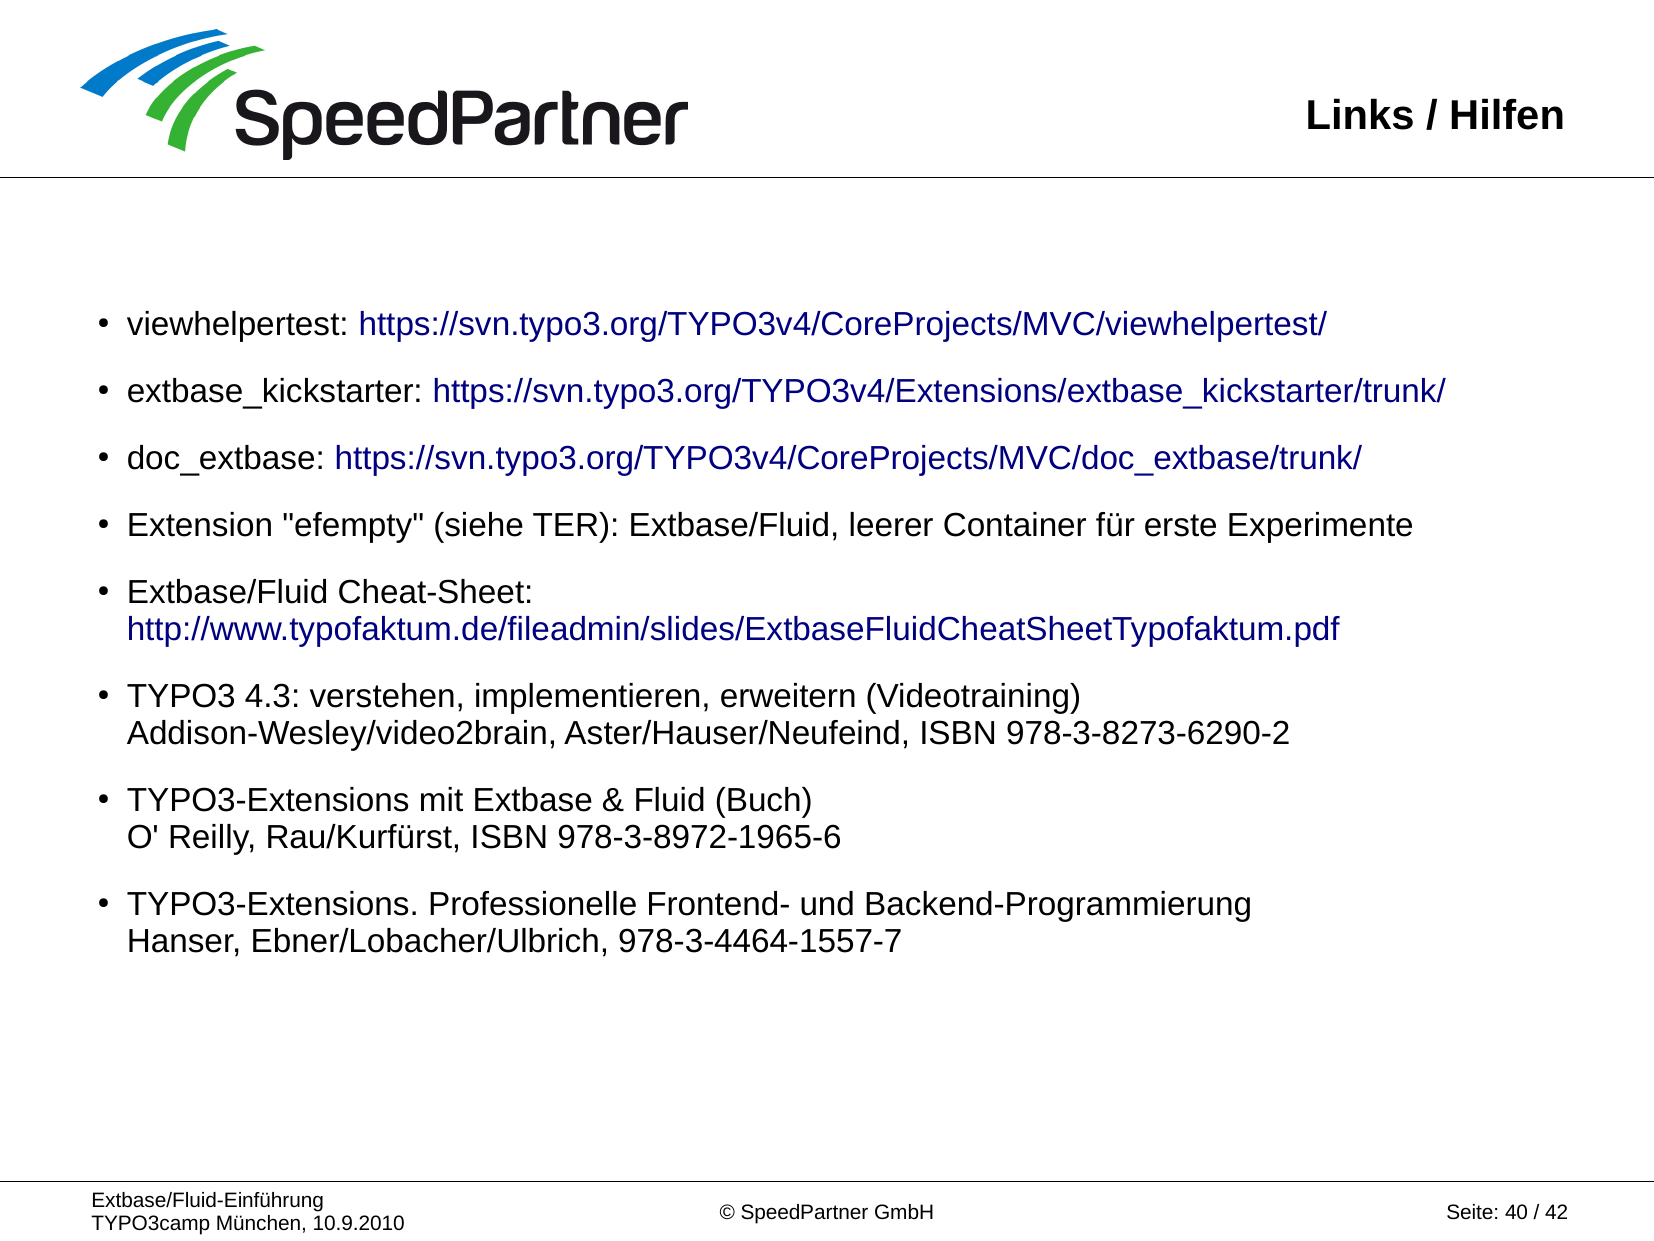

# Links / Hilfen
viewhelpertest: https://svn.typo3.org/TYPO3v4/CoreProjects/MVC/viewhelpertest/
extbase_kickstarter: https://svn.typo3.org/TYPO3v4/Extensions/extbase_kickstarter/trunk/
doc_extbase: https://svn.typo3.org/TYPO3v4/CoreProjects/MVC/doc_extbase/trunk/
Extension "efempty" (siehe TER): Extbase/Fluid, leerer Container für erste Experimente
Extbase/Fluid Cheat-Sheet:
http://www.typofaktum.de/fileadmin/slides/ExtbaseFluidCheatSheetTypofaktum.pdf
TYPO3 4.3: verstehen, implementieren, erweitern (Videotraining)
Addison-Wesley/video2brain, Aster/Hauser/Neufeind, ISBN 978-3-8273-6290-2
TYPO3-Extensions mit Extbase & Fluid (Buch)
O' Reilly, Rau/Kurfürst, ISBN 978-3-8972-1965-6
TYPO3-Extensions. Professionelle Frontend- und Backend-Programmierung
Hanser, Ebner/Lobacher/Ulbrich, 978-3-4464-1557-7